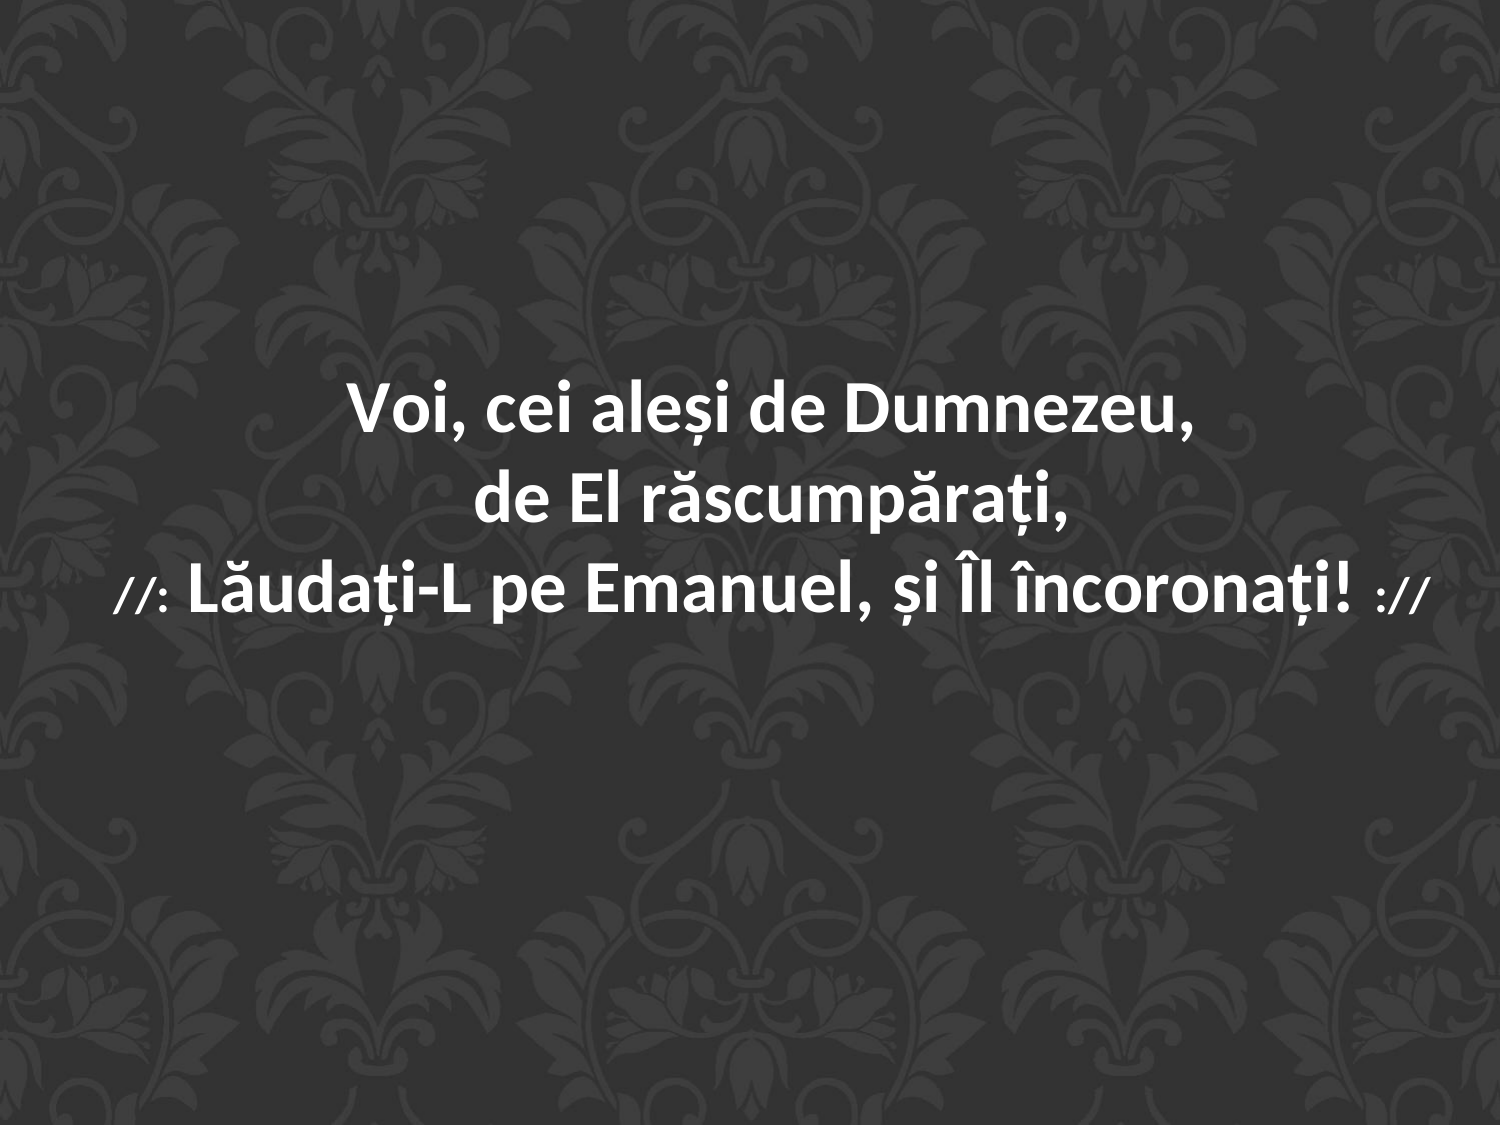

Voi, cei aleşi de Dumnezeu,
de El răscumpăraţi,
//: Lăudaţi-L pe Emanuel, şi Îl încoronaţi! ://